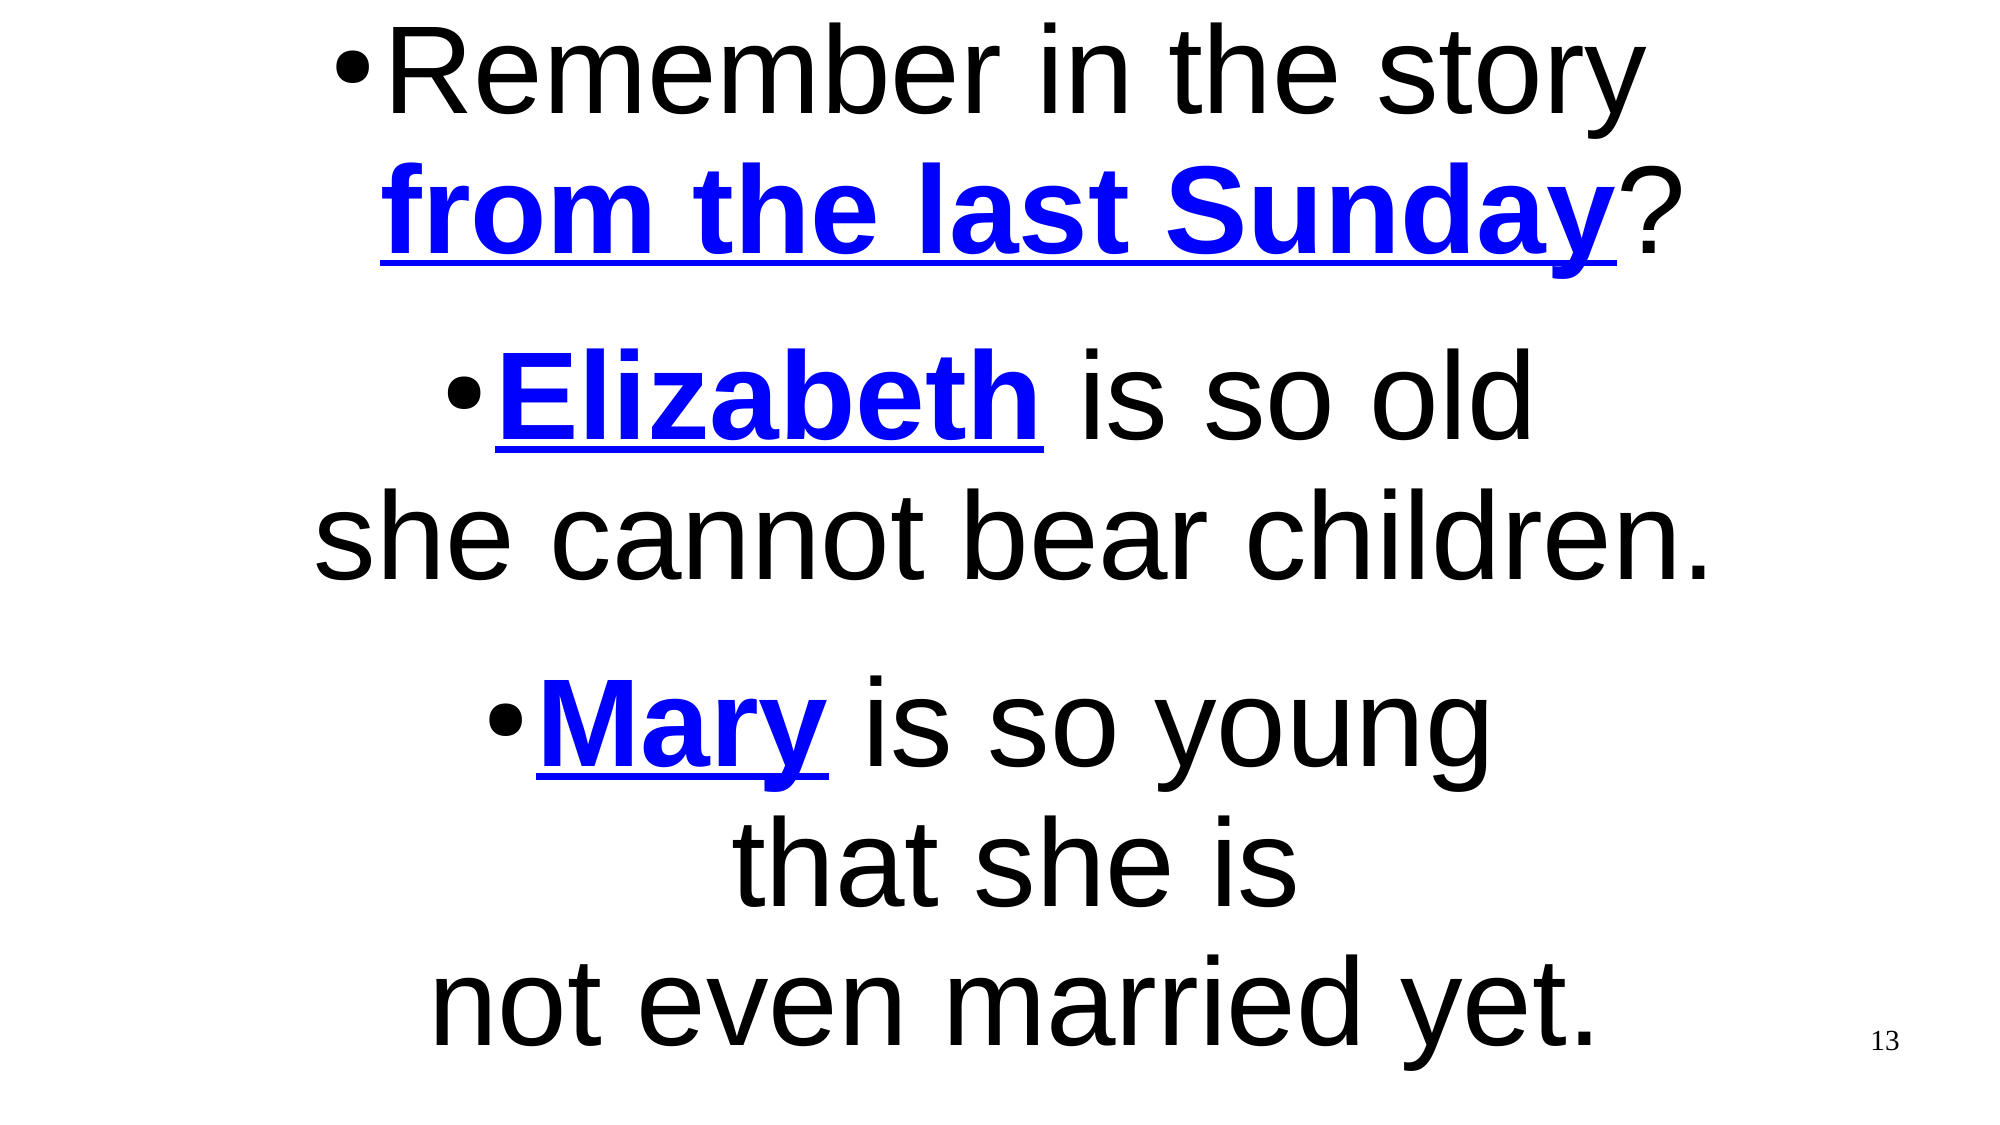

# Remember in the story from the last Sunday?
Elizabeth is so old
she cannot bear children.
Mary is so young
that she is
not even married yet.
13